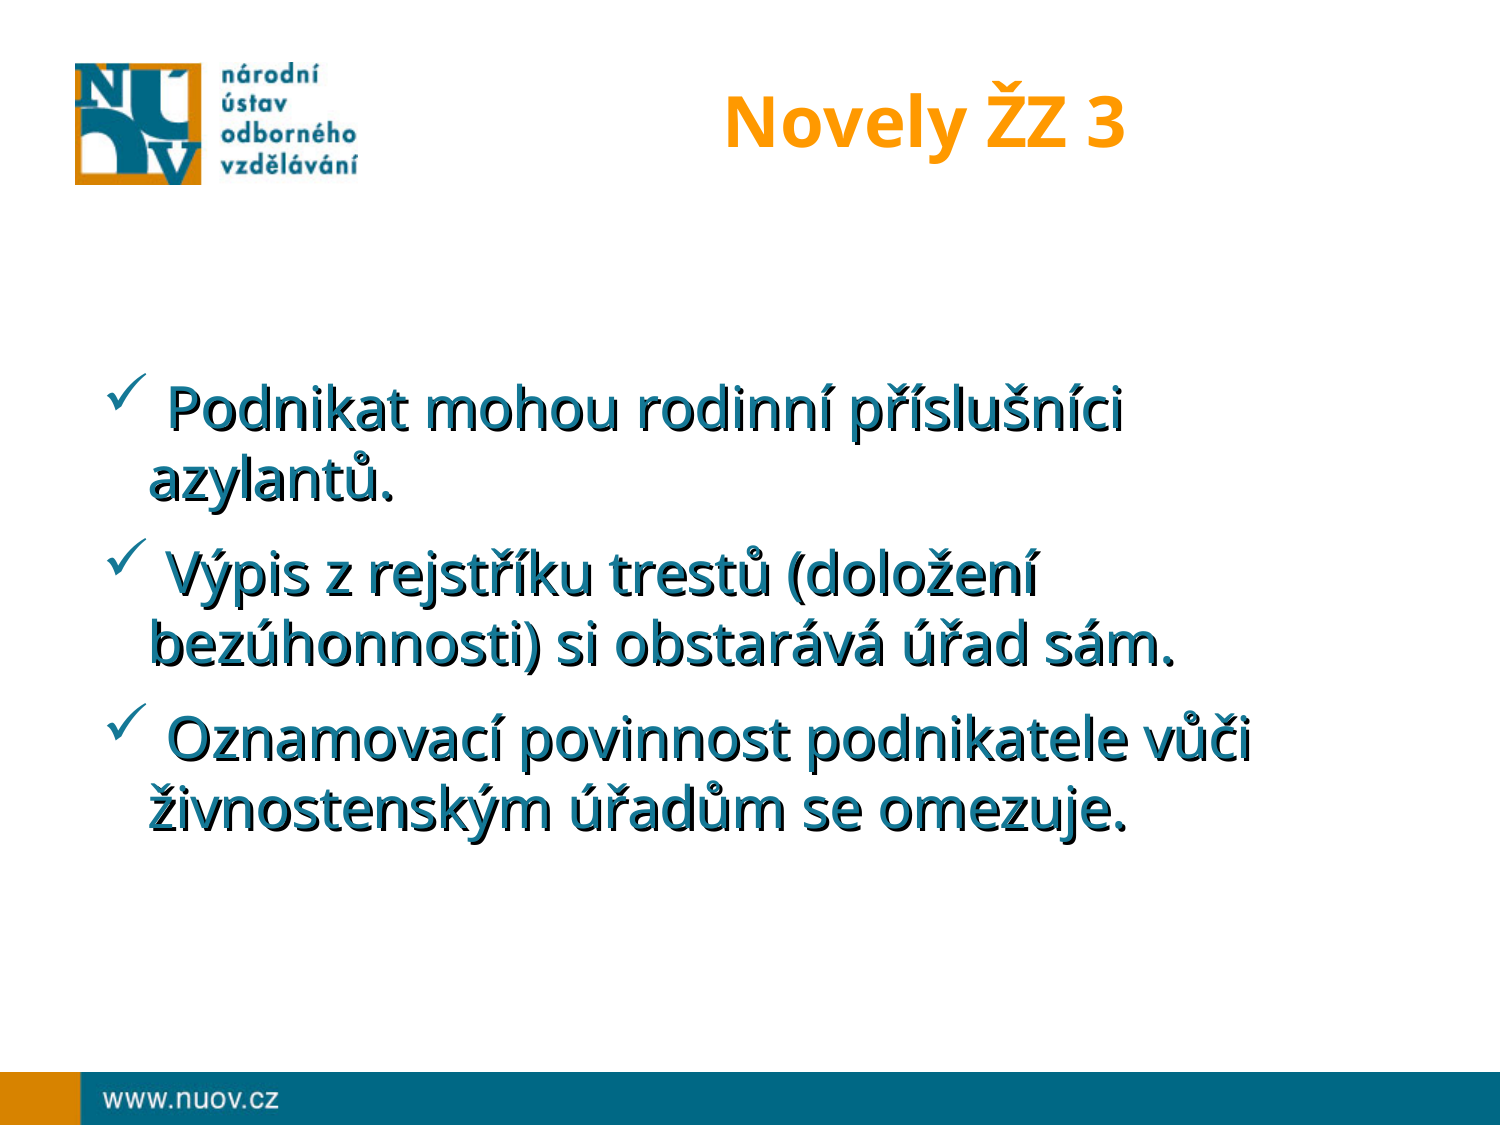

# Novely ŽZ 3
 Podnikat mohou rodinní příslušníci
 azylantů.
 Výpis z rejstříku trestů (doložení
 bezúhonnosti) si obstarává úřad sám.
 Oznamovací povinnost podnikatele vůči
 živnostenským úřadům se omezuje.